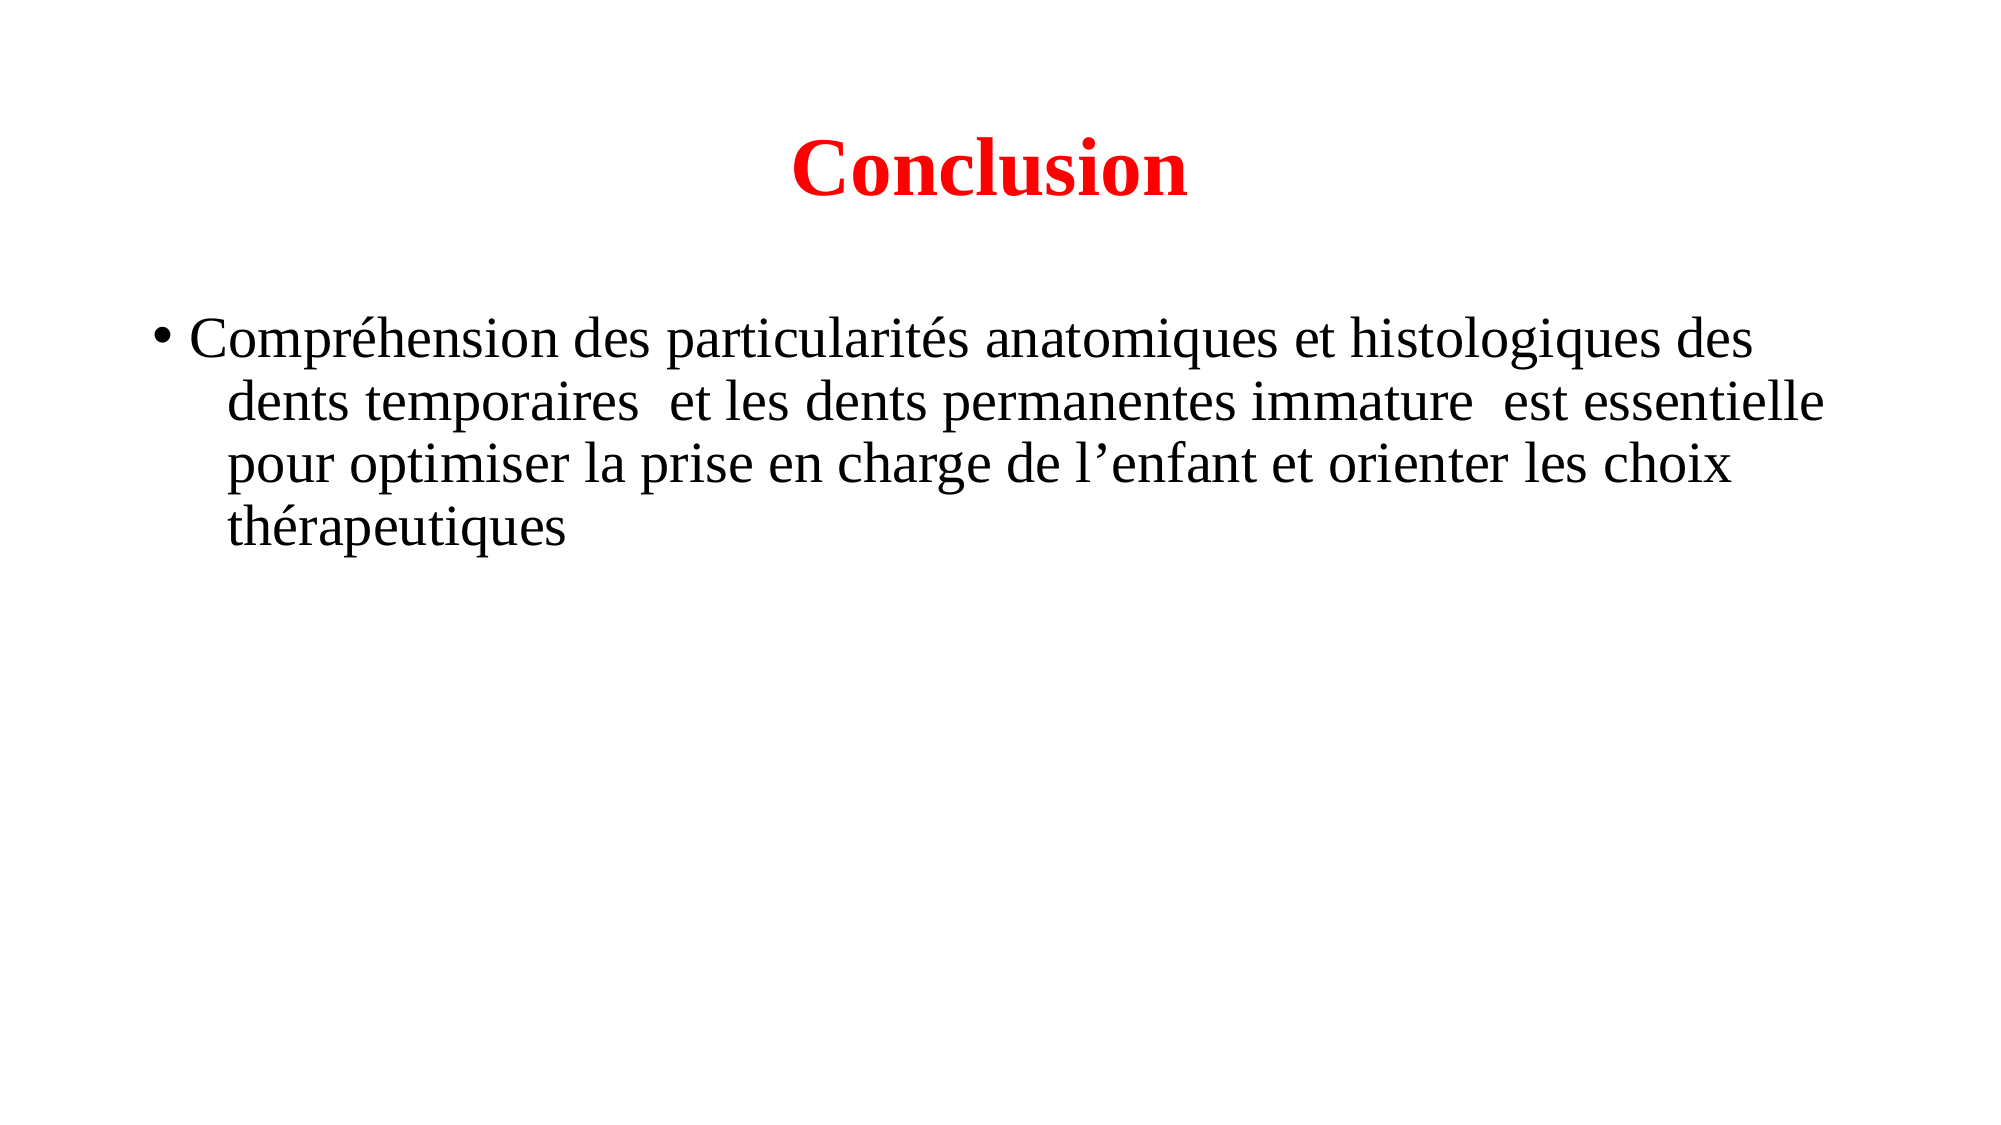

# Conclusion
Compréhension des particularités anatomiques et histologiques des dents temporaires et les dents permanentes immature est essentielle pour optimiser la prise en charge de l’enfant et orienter les choix thérapeutiques